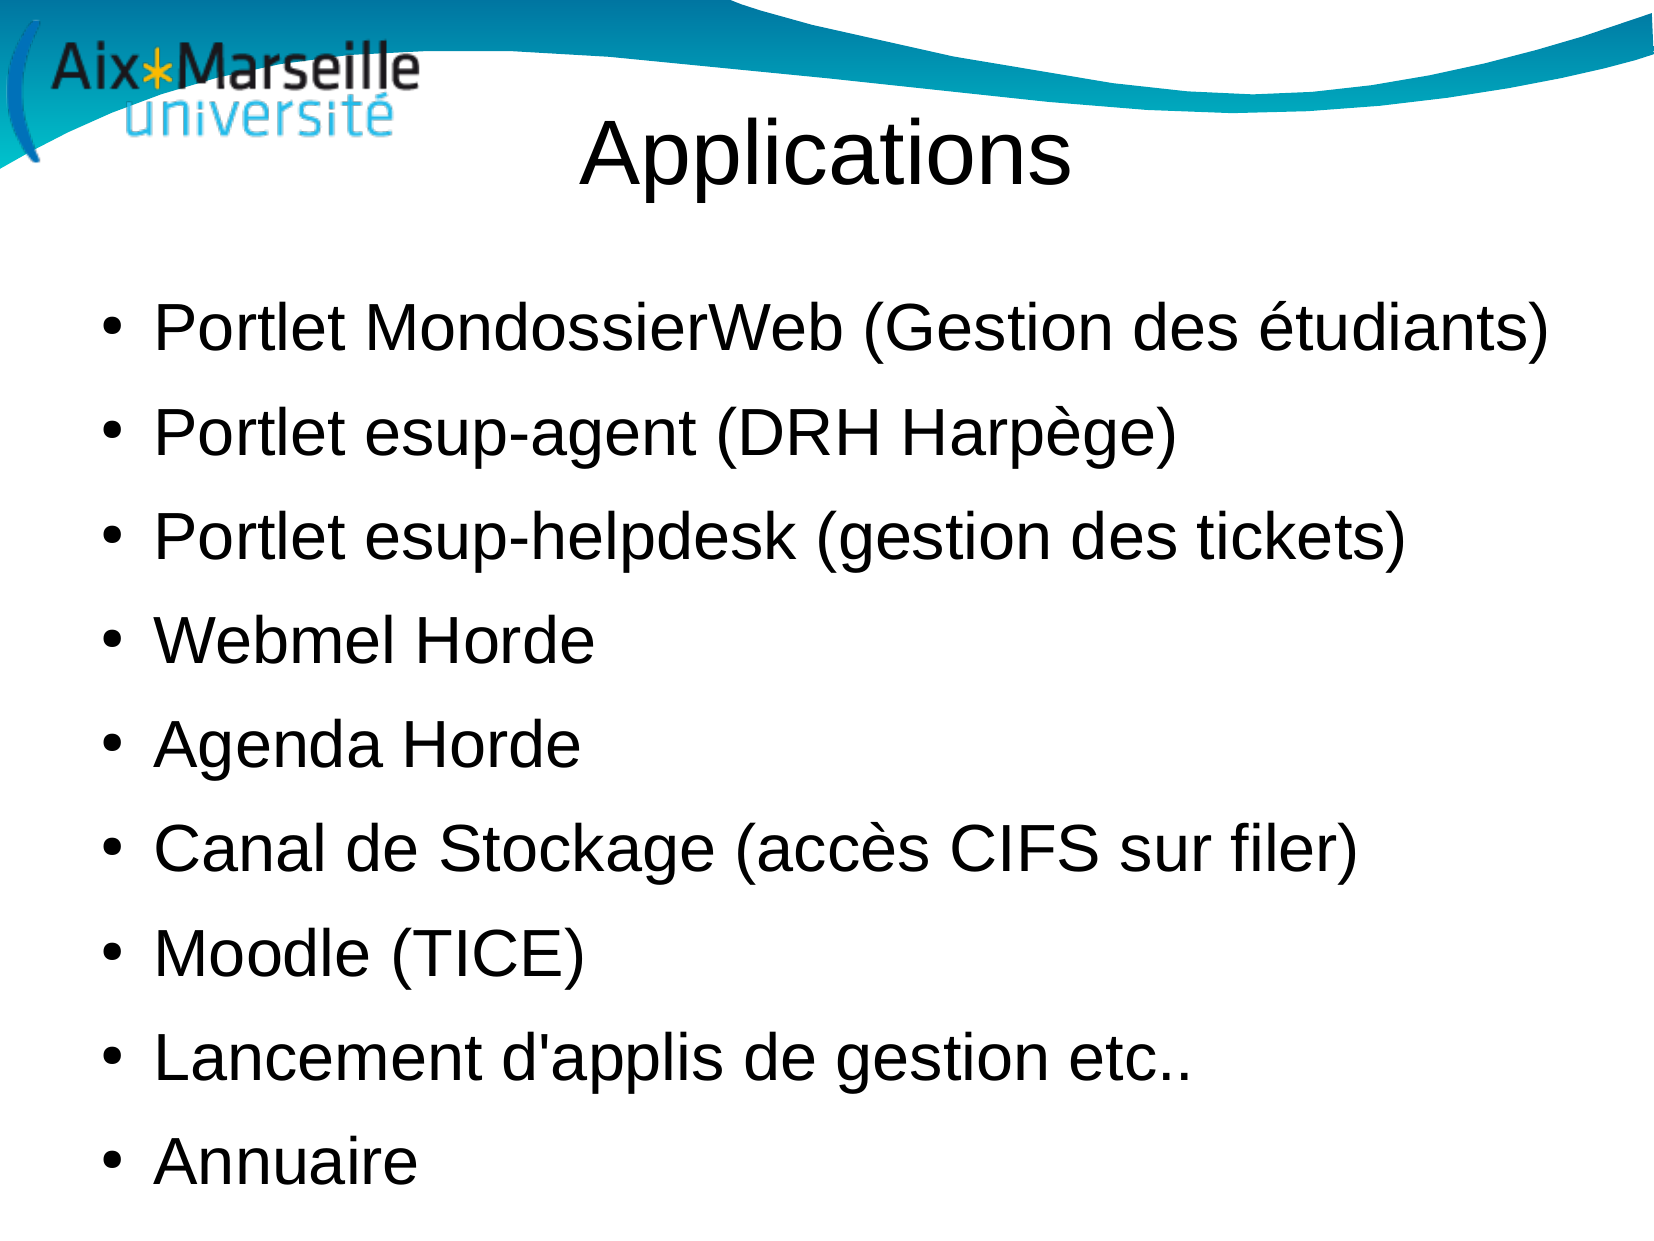

# Applications
Portlet MondossierWeb (Gestion des étudiants)
Portlet esup-agent (DRH Harpège)
Portlet esup-helpdesk (gestion des tickets)
Webmel Horde
Agenda Horde
Canal de Stockage (accès CIFS sur filer)
Moodle (TICE)
Lancement d'applis de gestion etc..
Annuaire